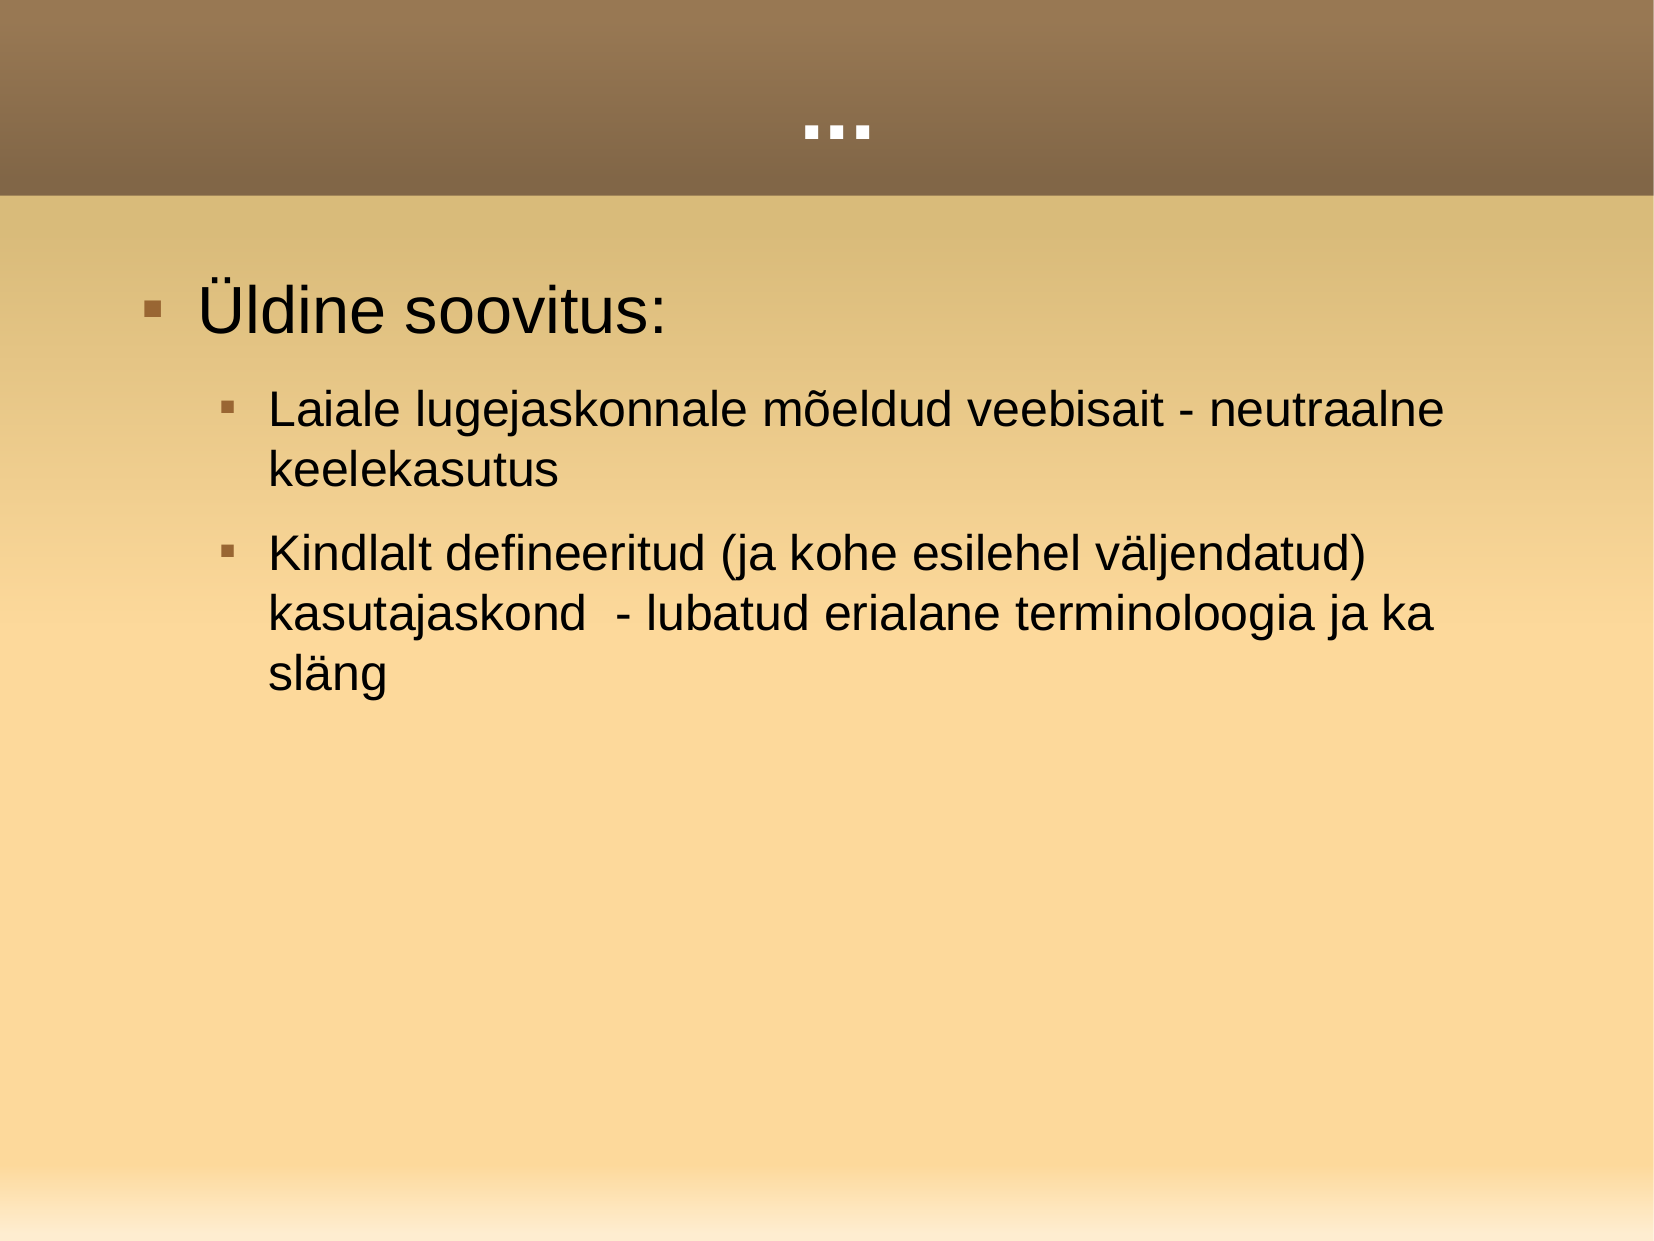

# ...
Üldine soovitus:
Laiale lugejaskonnale mõeldud veebisait - neutraalne keelekasutus
Kindlalt defineeritud (ja kohe esilehel väljendatud) kasutajaskond - lubatud erialane terminoloogia ja ka släng